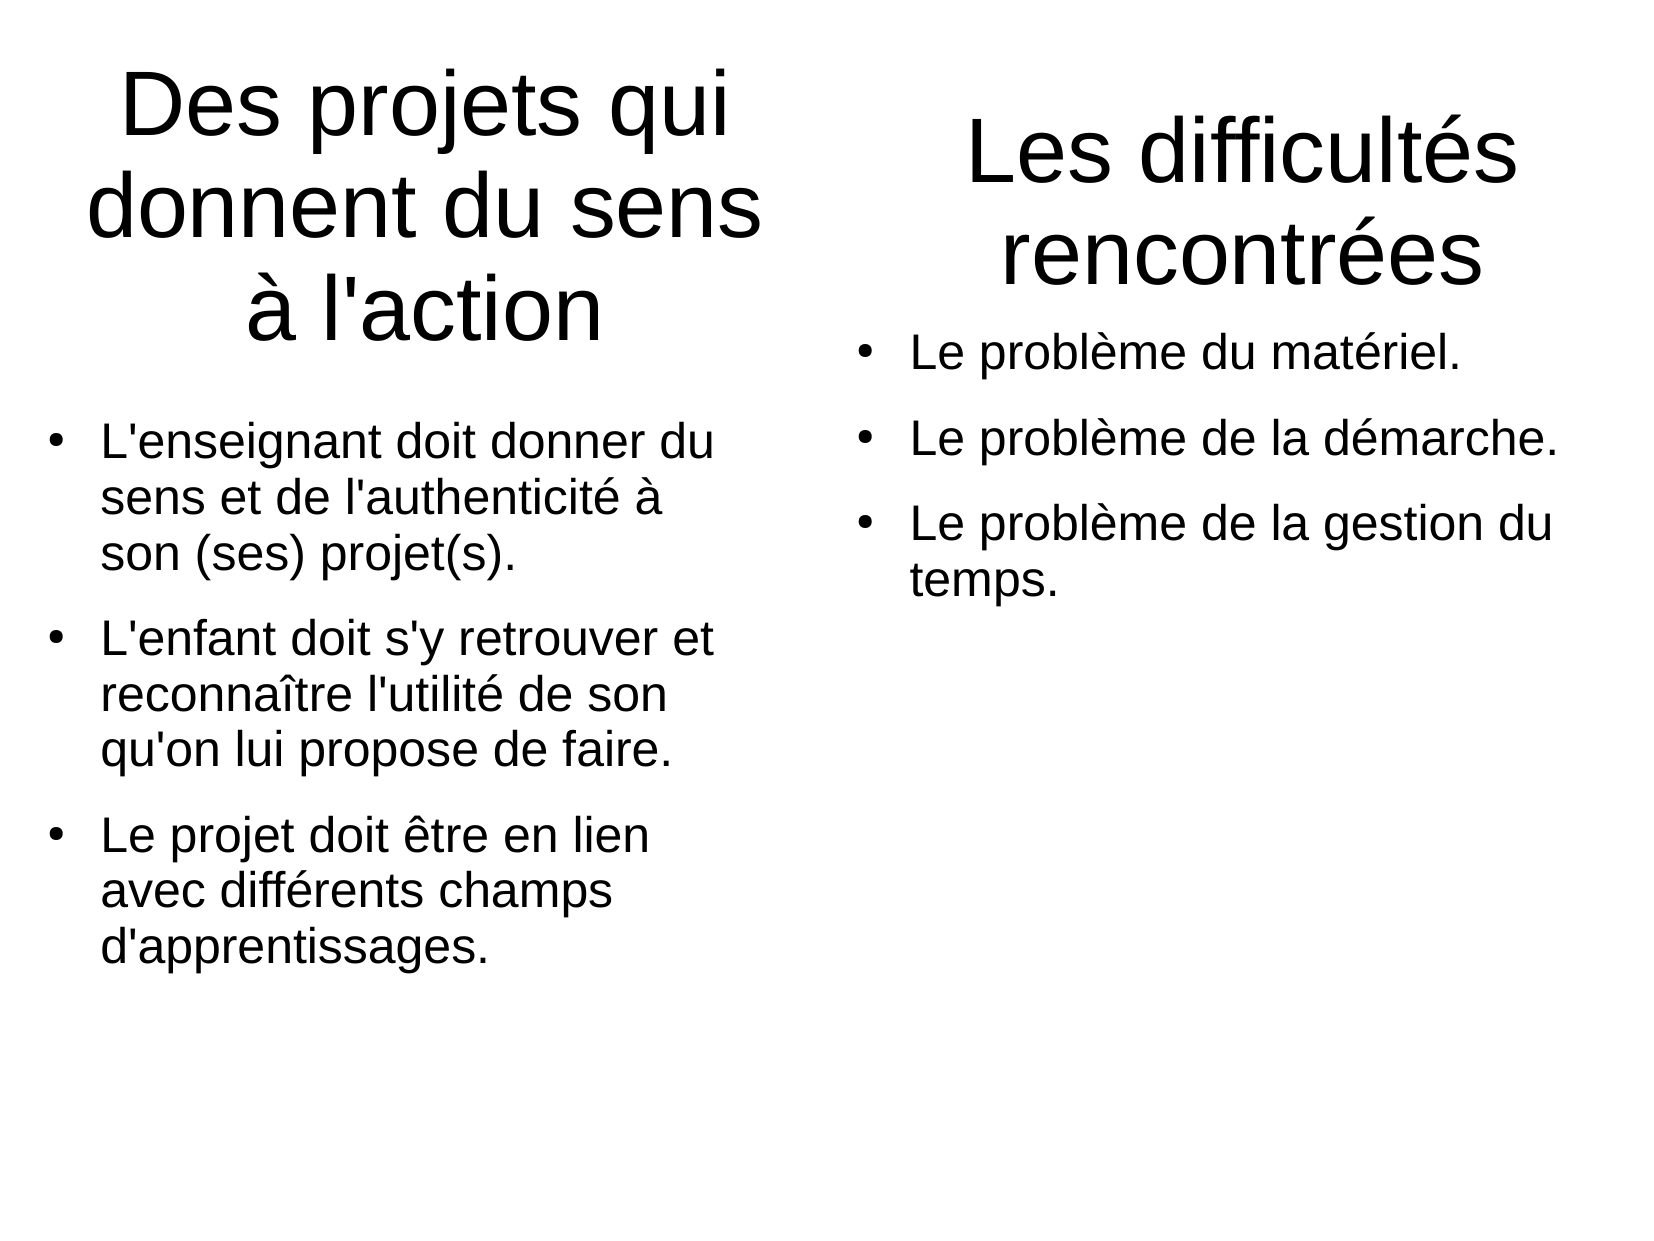

# Des projets qui donnent du sens à l'action
Les difficultés rencontrées
Le problème du matériel.
Le problème de la démarche.
Le problème de la gestion du temps.
L'enseignant doit donner du sens et de l'authenticité à son (ses) projet(s).
L'enfant doit s'y retrouver et reconnaître l'utilité de son qu'on lui propose de faire.
Le projet doit être en lien avec différents champs d'apprentissages.